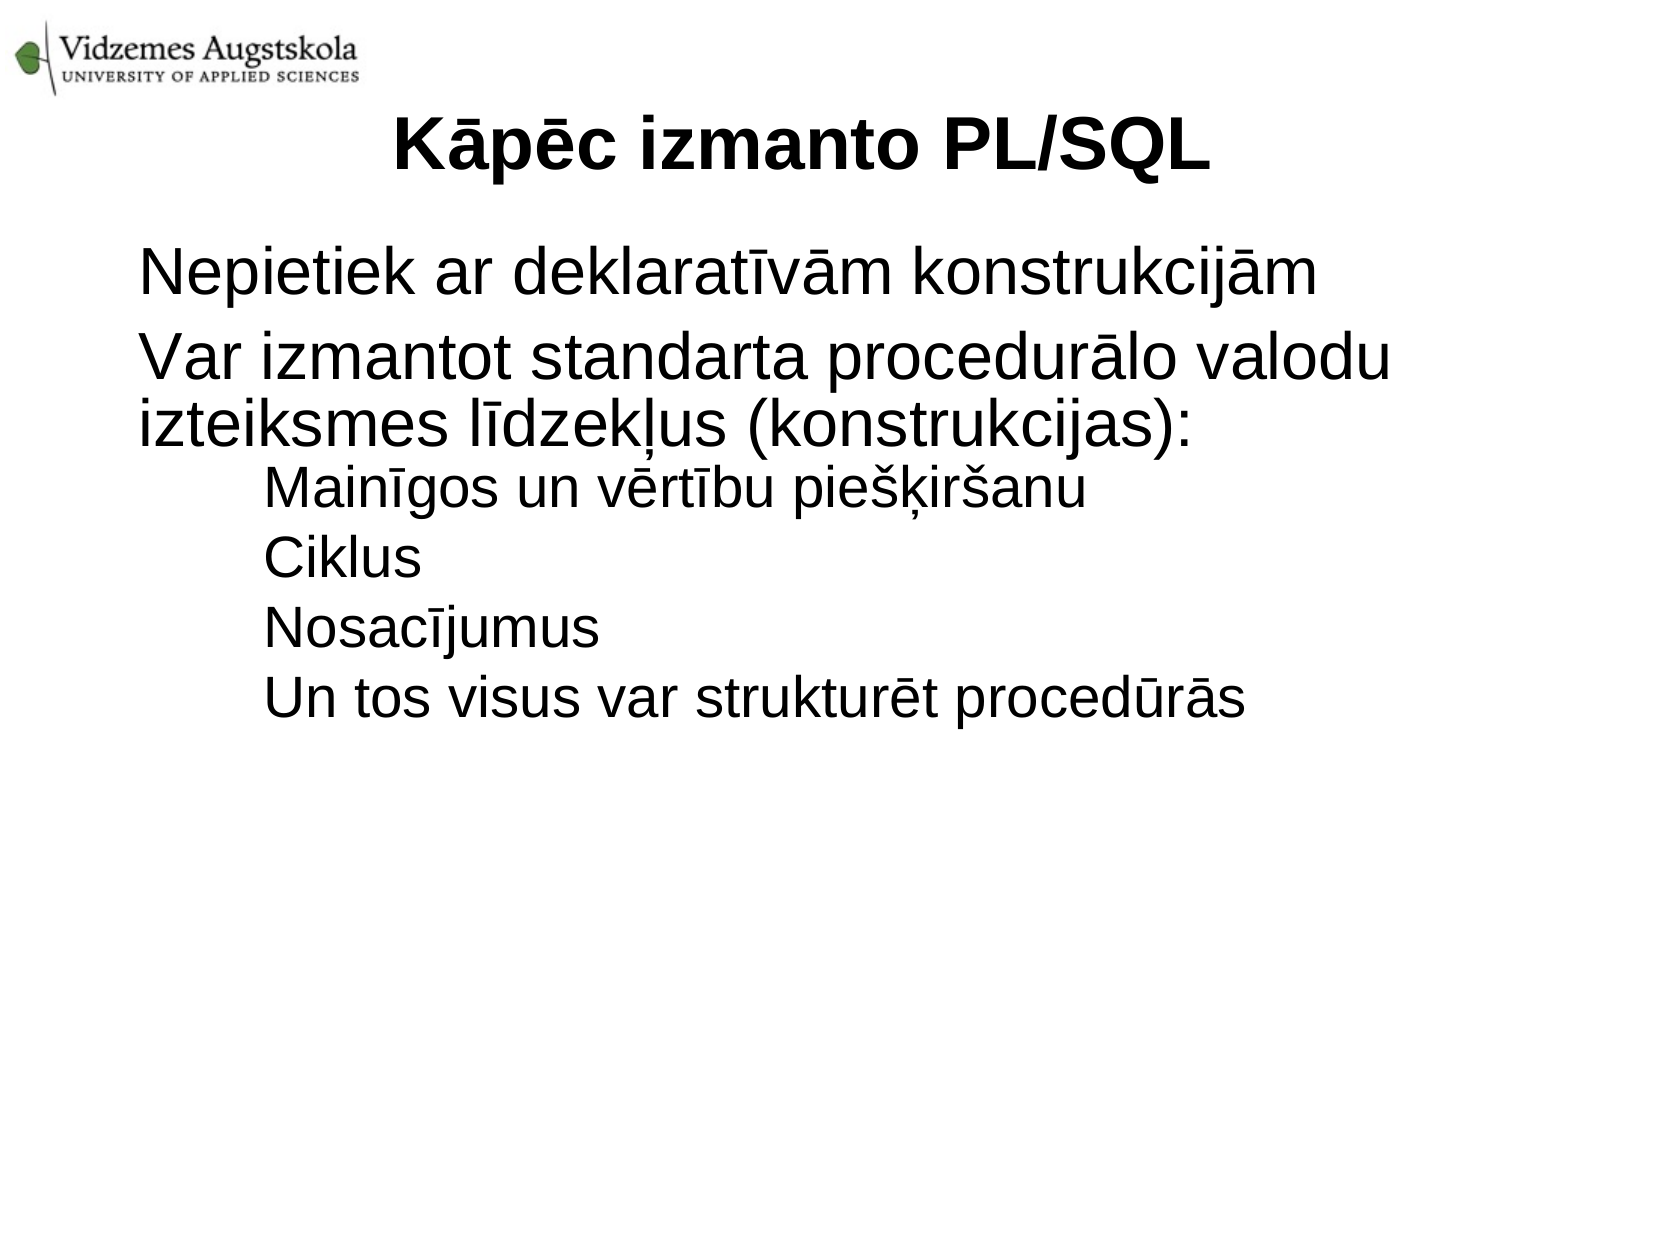

# Kāpēc izmanto PL/SQL
Nepietiek ar deklaratīvām konstrukcijām
Var izmantot standarta procedurālo valodu izteiksmes līdzekļus (konstrukcijas):
Mainīgos un vērtību piešķiršanu
Ciklus
Nosacījumus
Un tos visus var strukturēt procedūrās